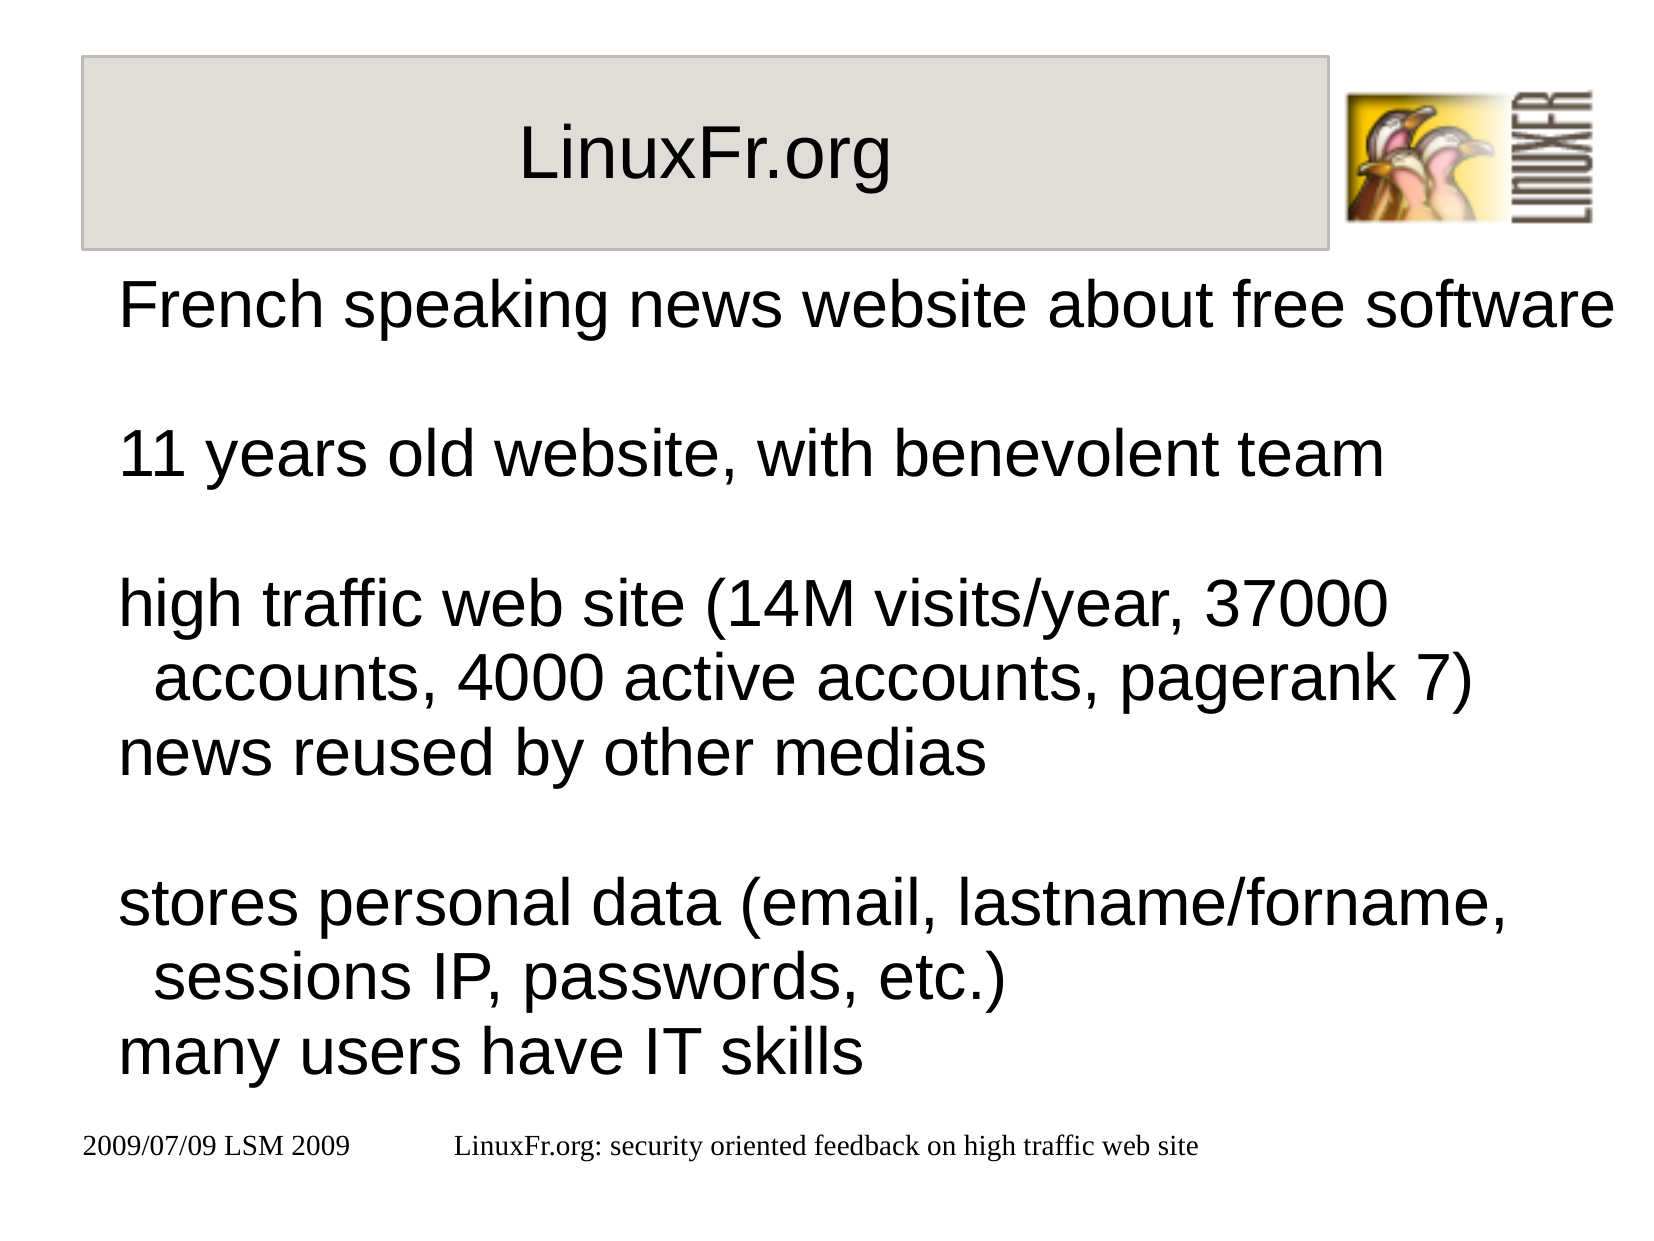

# LinuxFr.org
French speaking news website about free software
11 years old website, with benevolent team
high traffic web site (14M visits/year, 37000 accounts, 4000 active accounts, pagerank 7)
news reused by other medias
stores personal data (email, lastname/forname, sessions IP, passwords, etc.)
many users have IT skills